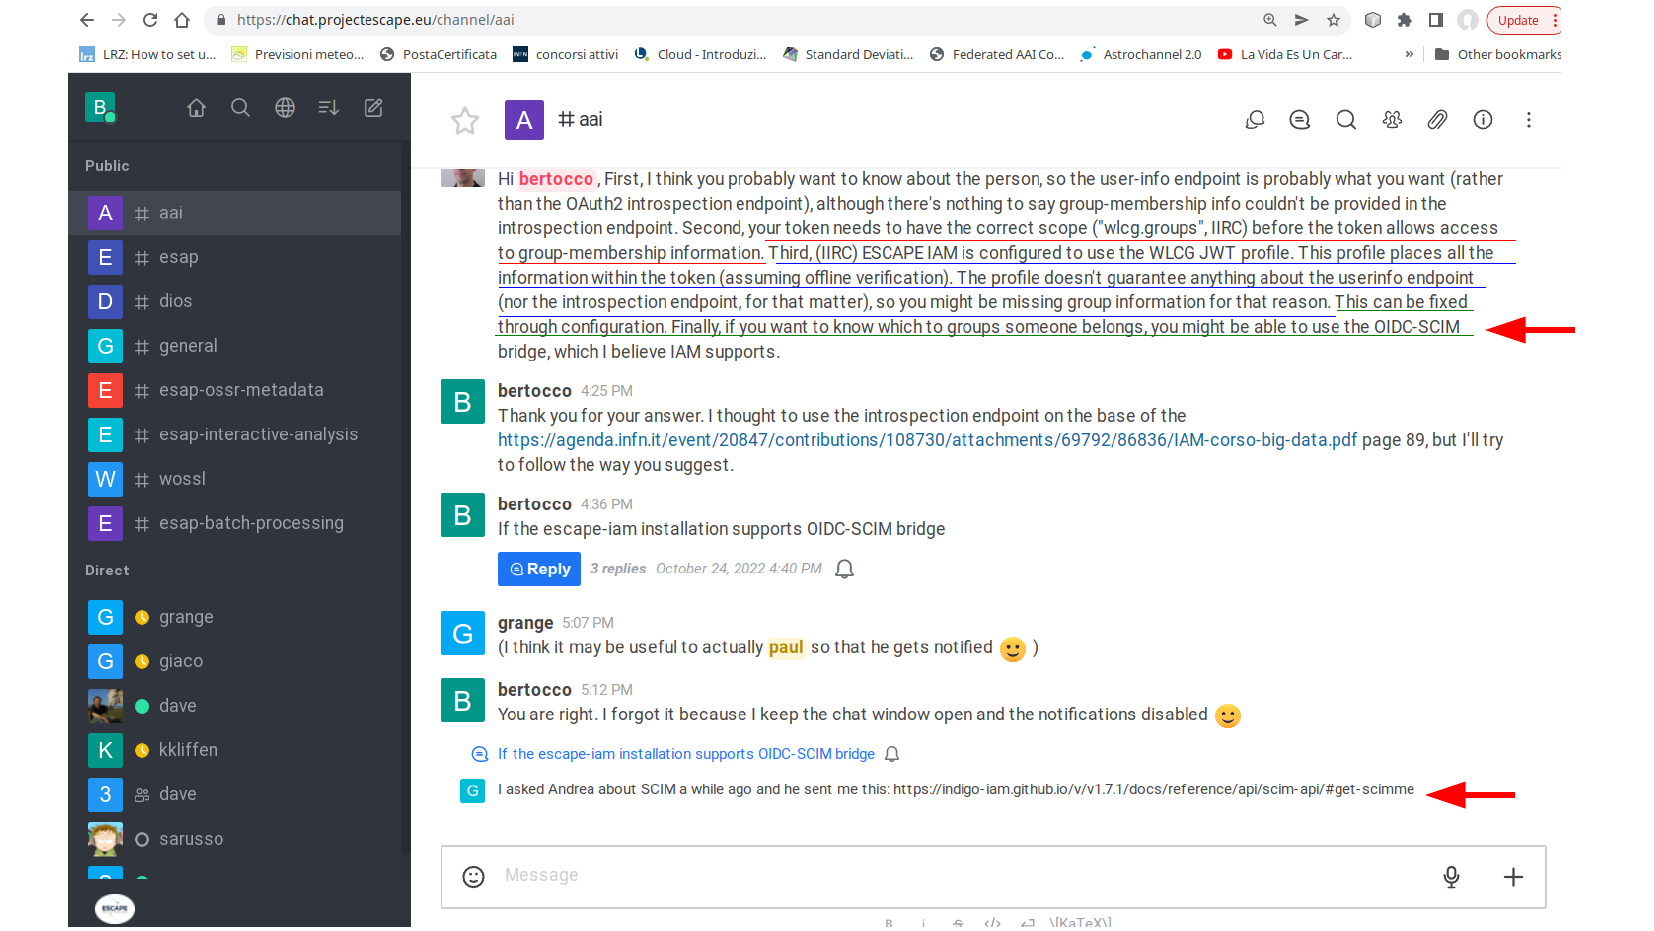

# Authorization – To fix my proposal